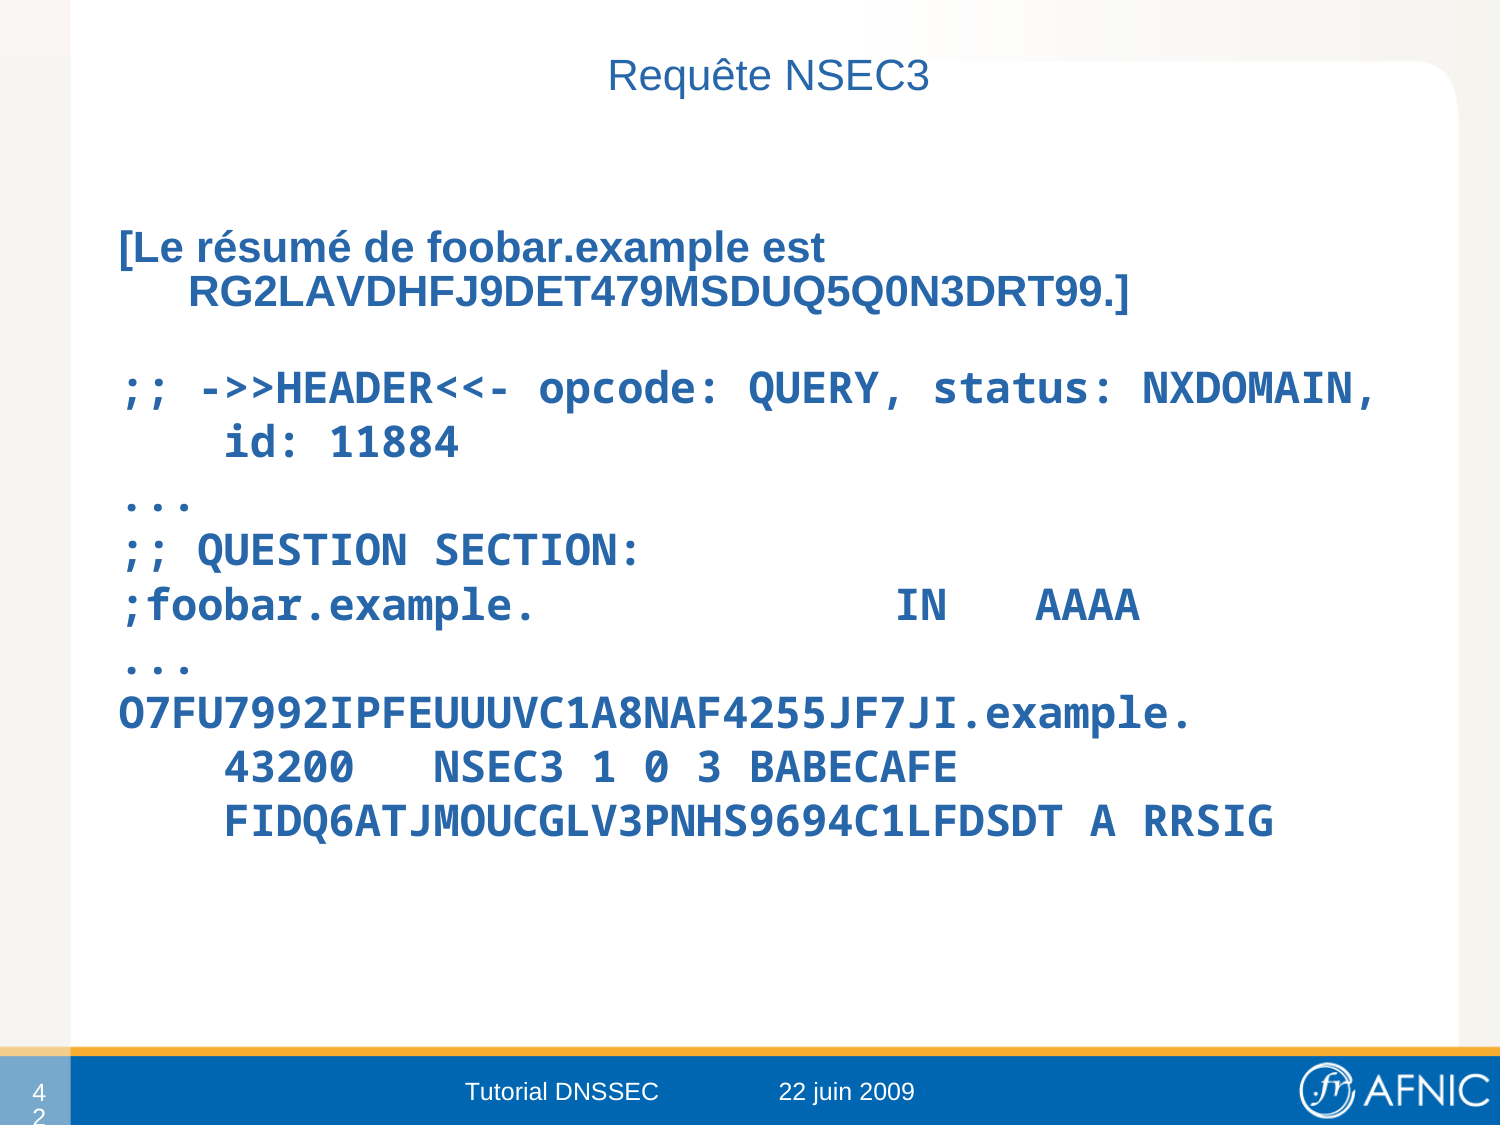

# Requête NSEC3
[Le résumé de foobar.example est RG2LAVDHFJ9DET479MSDUQ5Q0N3DRT99.]
;; ->>HEADER<<- opcode: QUERY, status: NXDOMAIN, id: 11884
...
;; QUESTION SECTION:
;foobar.example.			IN	AAAA
...
O7FU7992IPFEUUUVC1A8NAF4255JF7JI.example. 43200 NSEC3 1 0 3 BABECAFE
 FIDQ6ATJMOUCGLV3PNHS9694C1LFDSDT A RRSIG